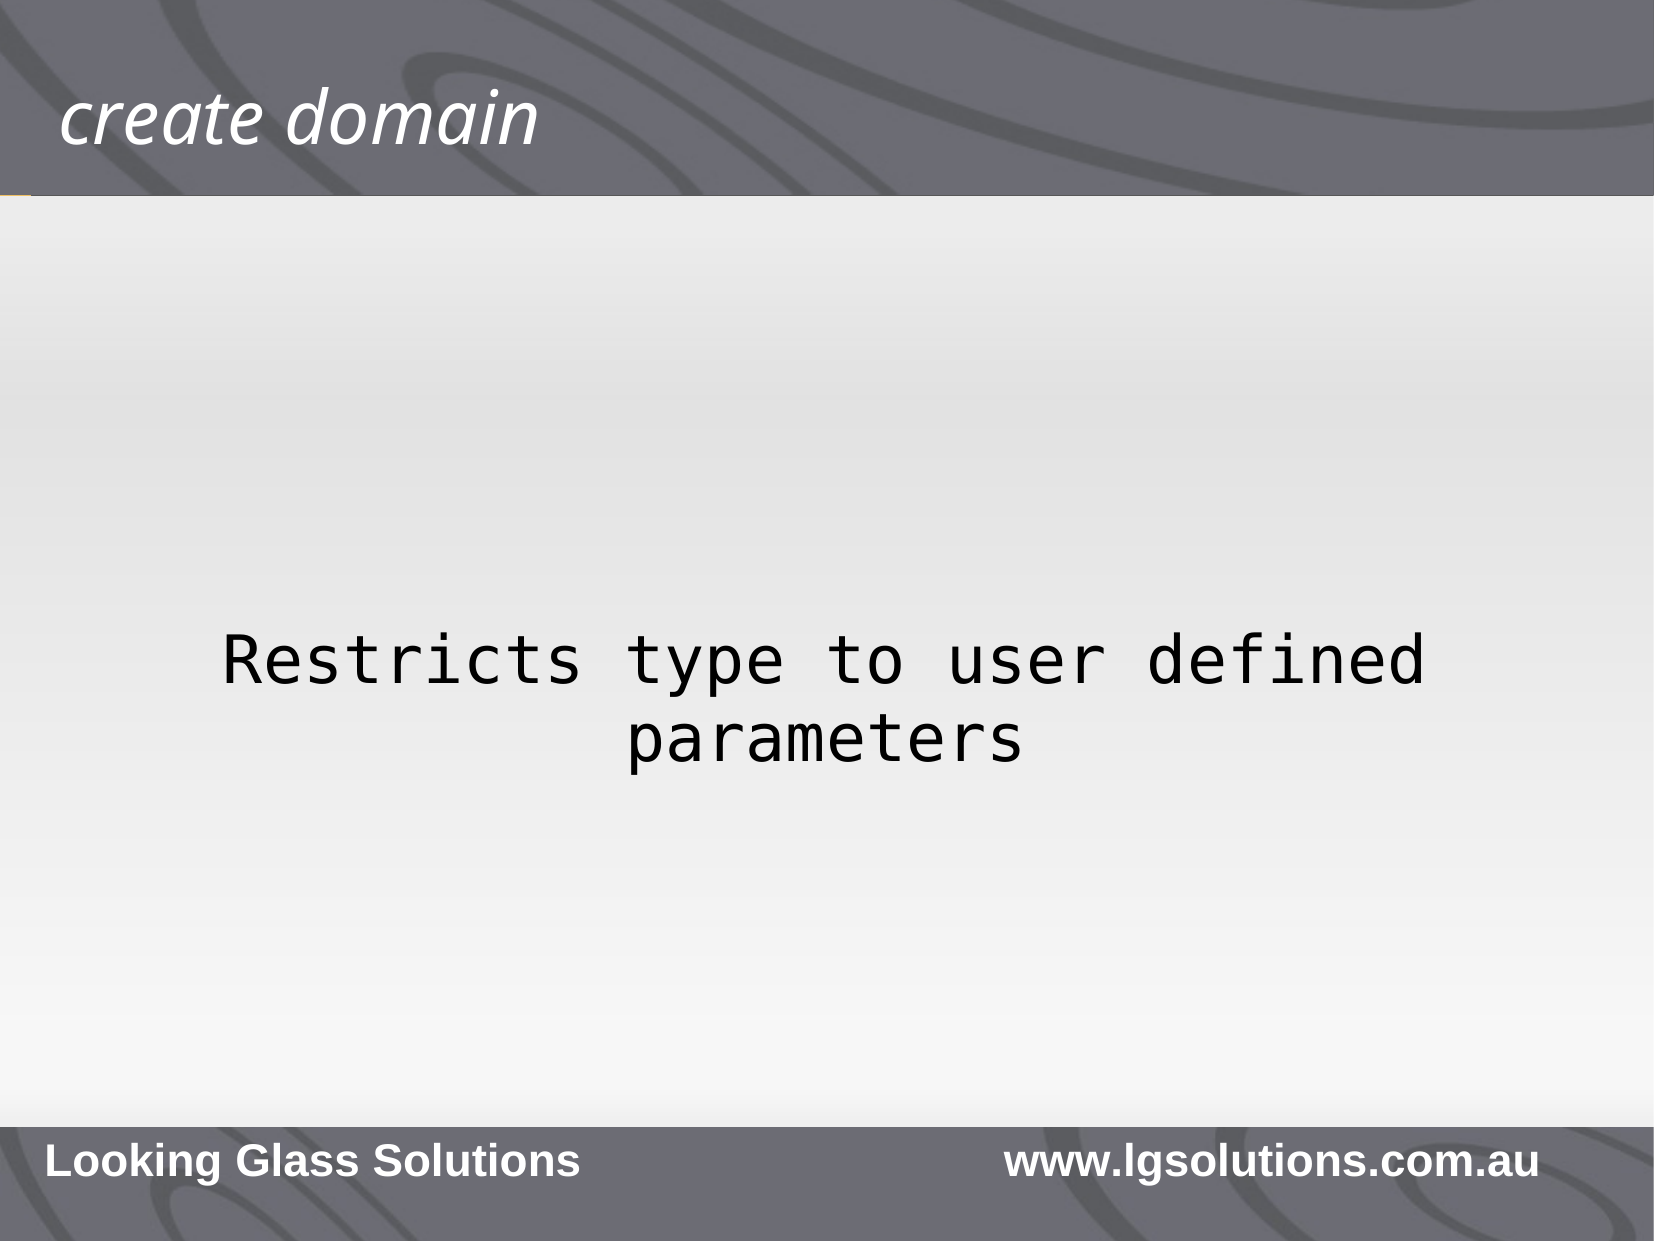

# create domain
Restricts type to user defined parameters